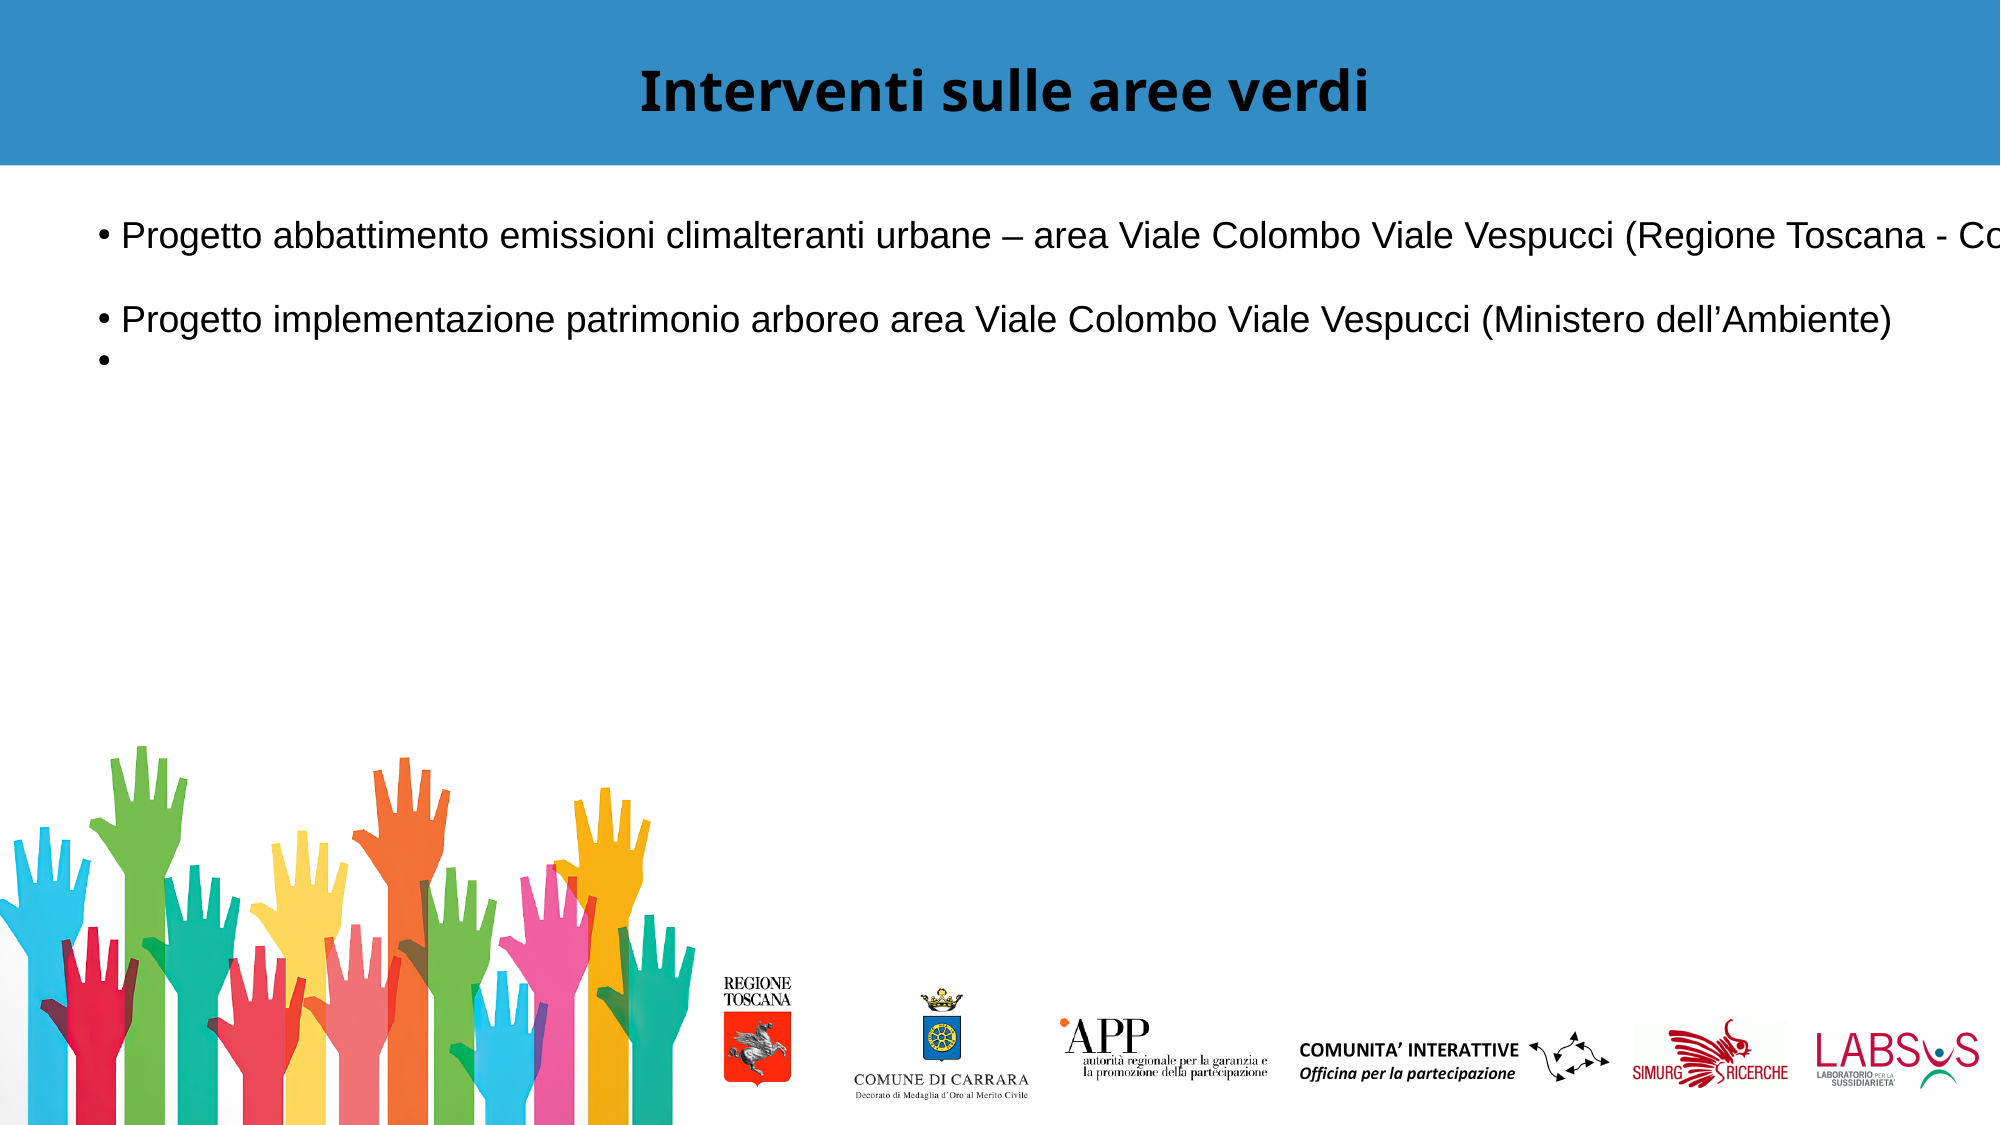

# Interventi sulle aree verdi
 Progetto abbattimento emissioni climalteranti urbane – area Viale Colombo Viale Vespucci (Regione Toscana - Comune)
 Progetto implementazione patrimonio arboreo area Viale Colombo Viale Vespucci (Ministero dell’Ambiente)